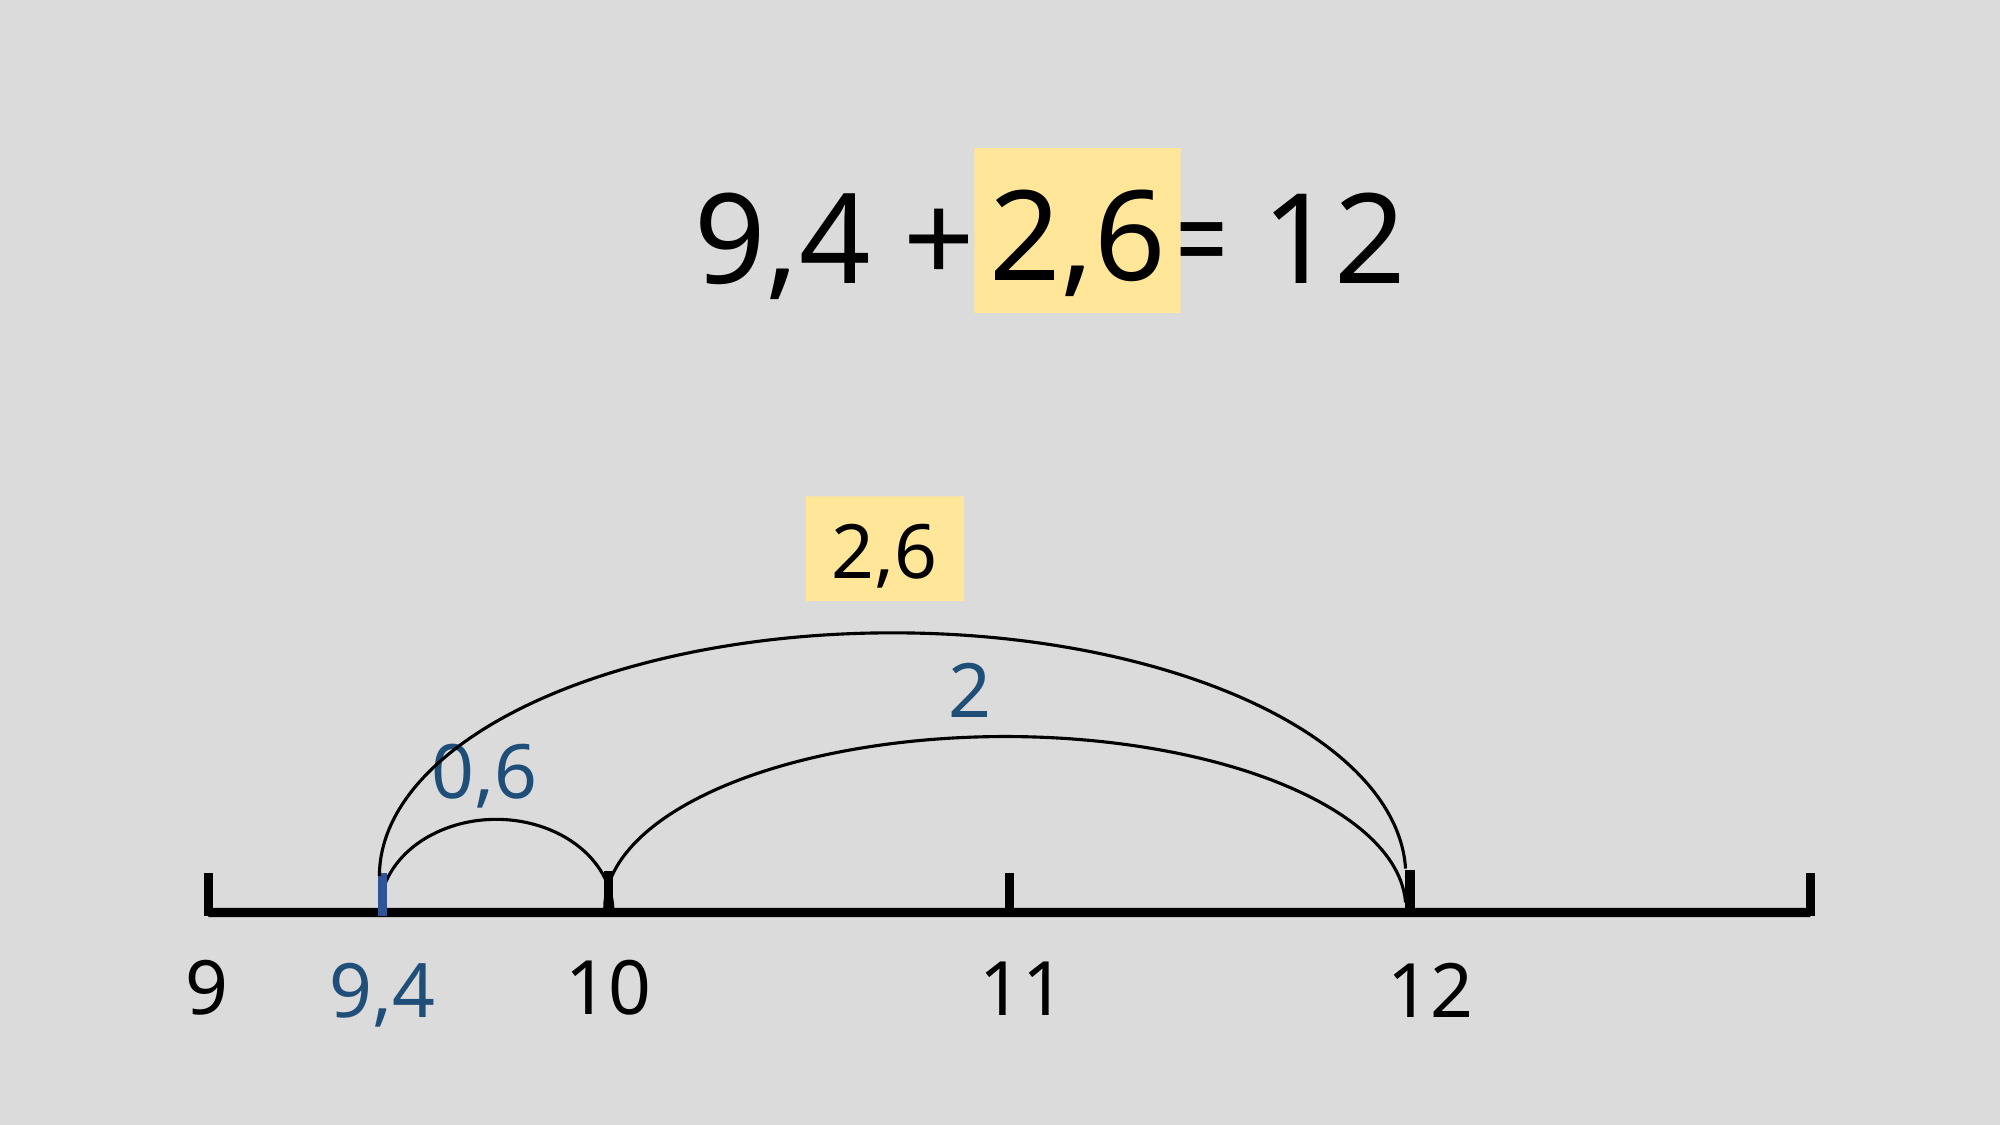

2,6
9,4 + ? = 12
2,6
2
0,6
9
10
11
9,4
12